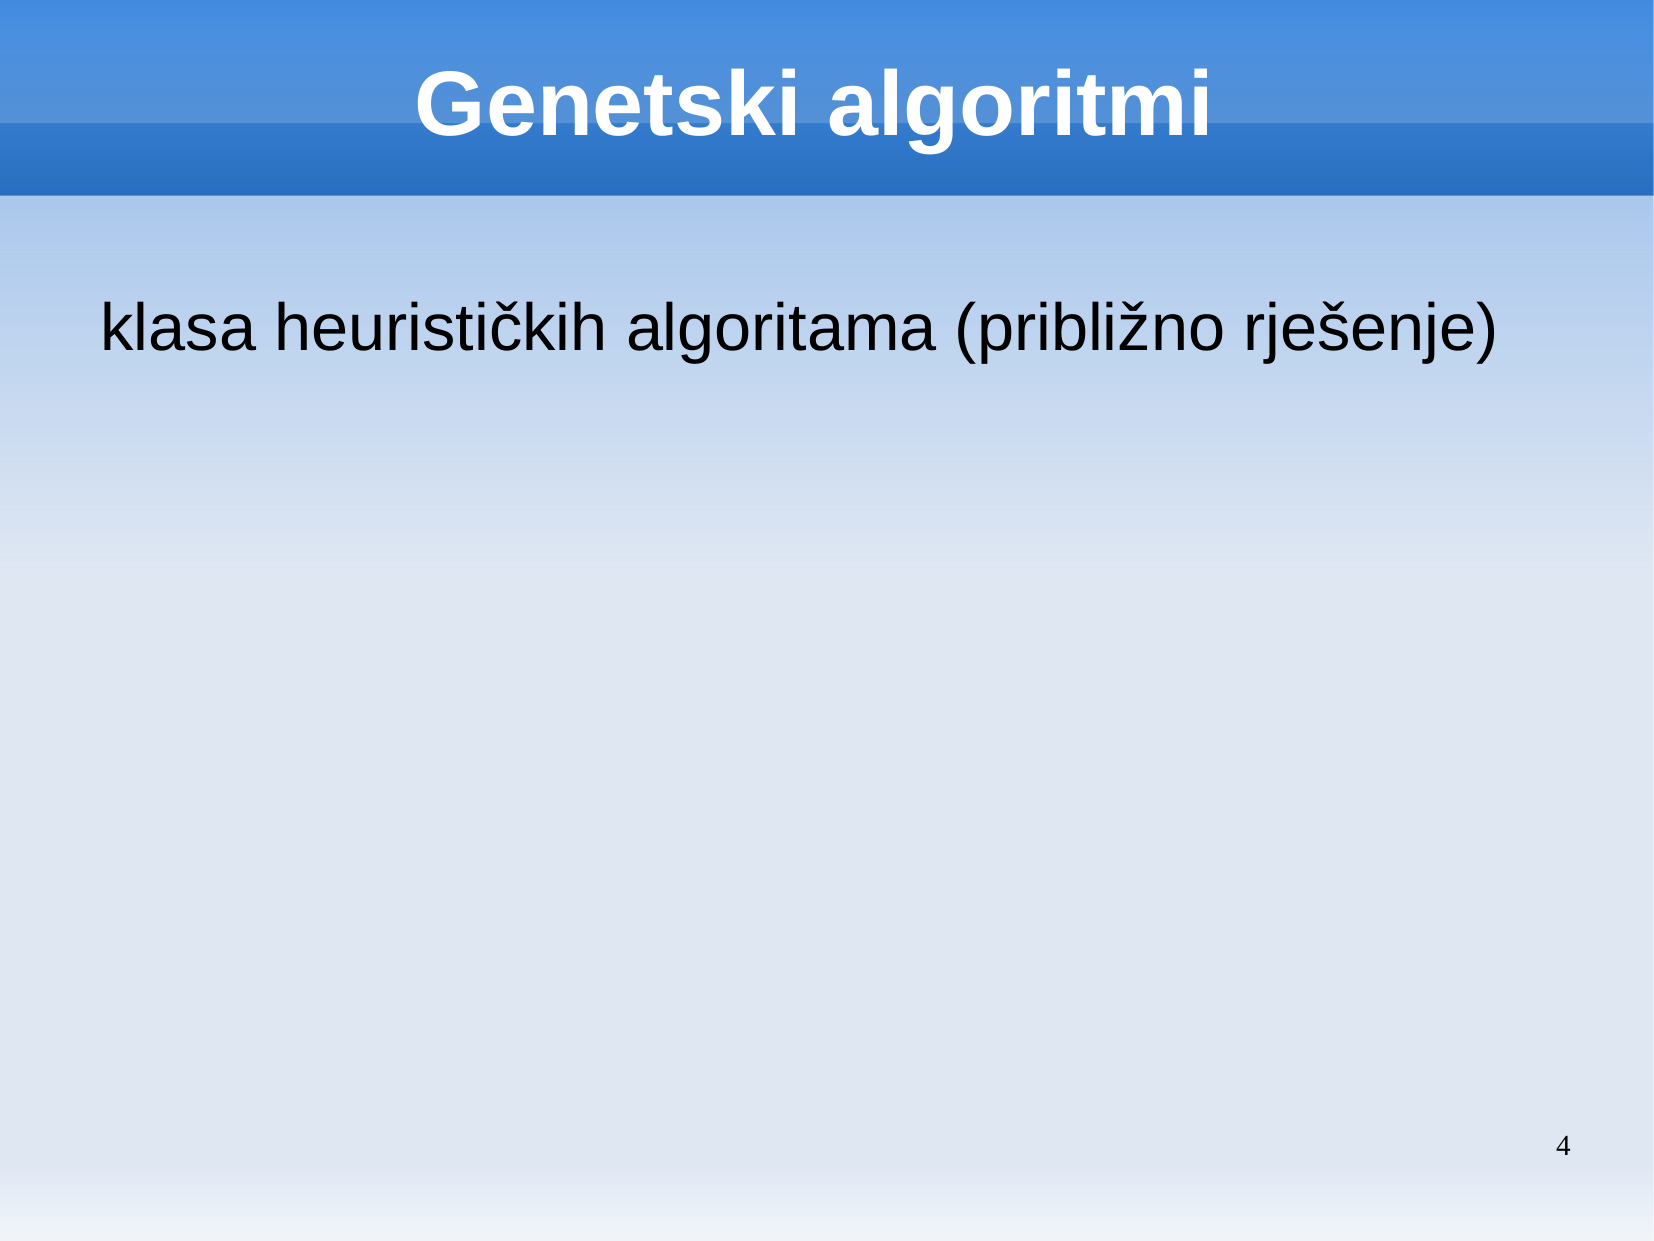

# Genetski algoritmi
klasa heurističkih algoritama (približno rješenje)
4